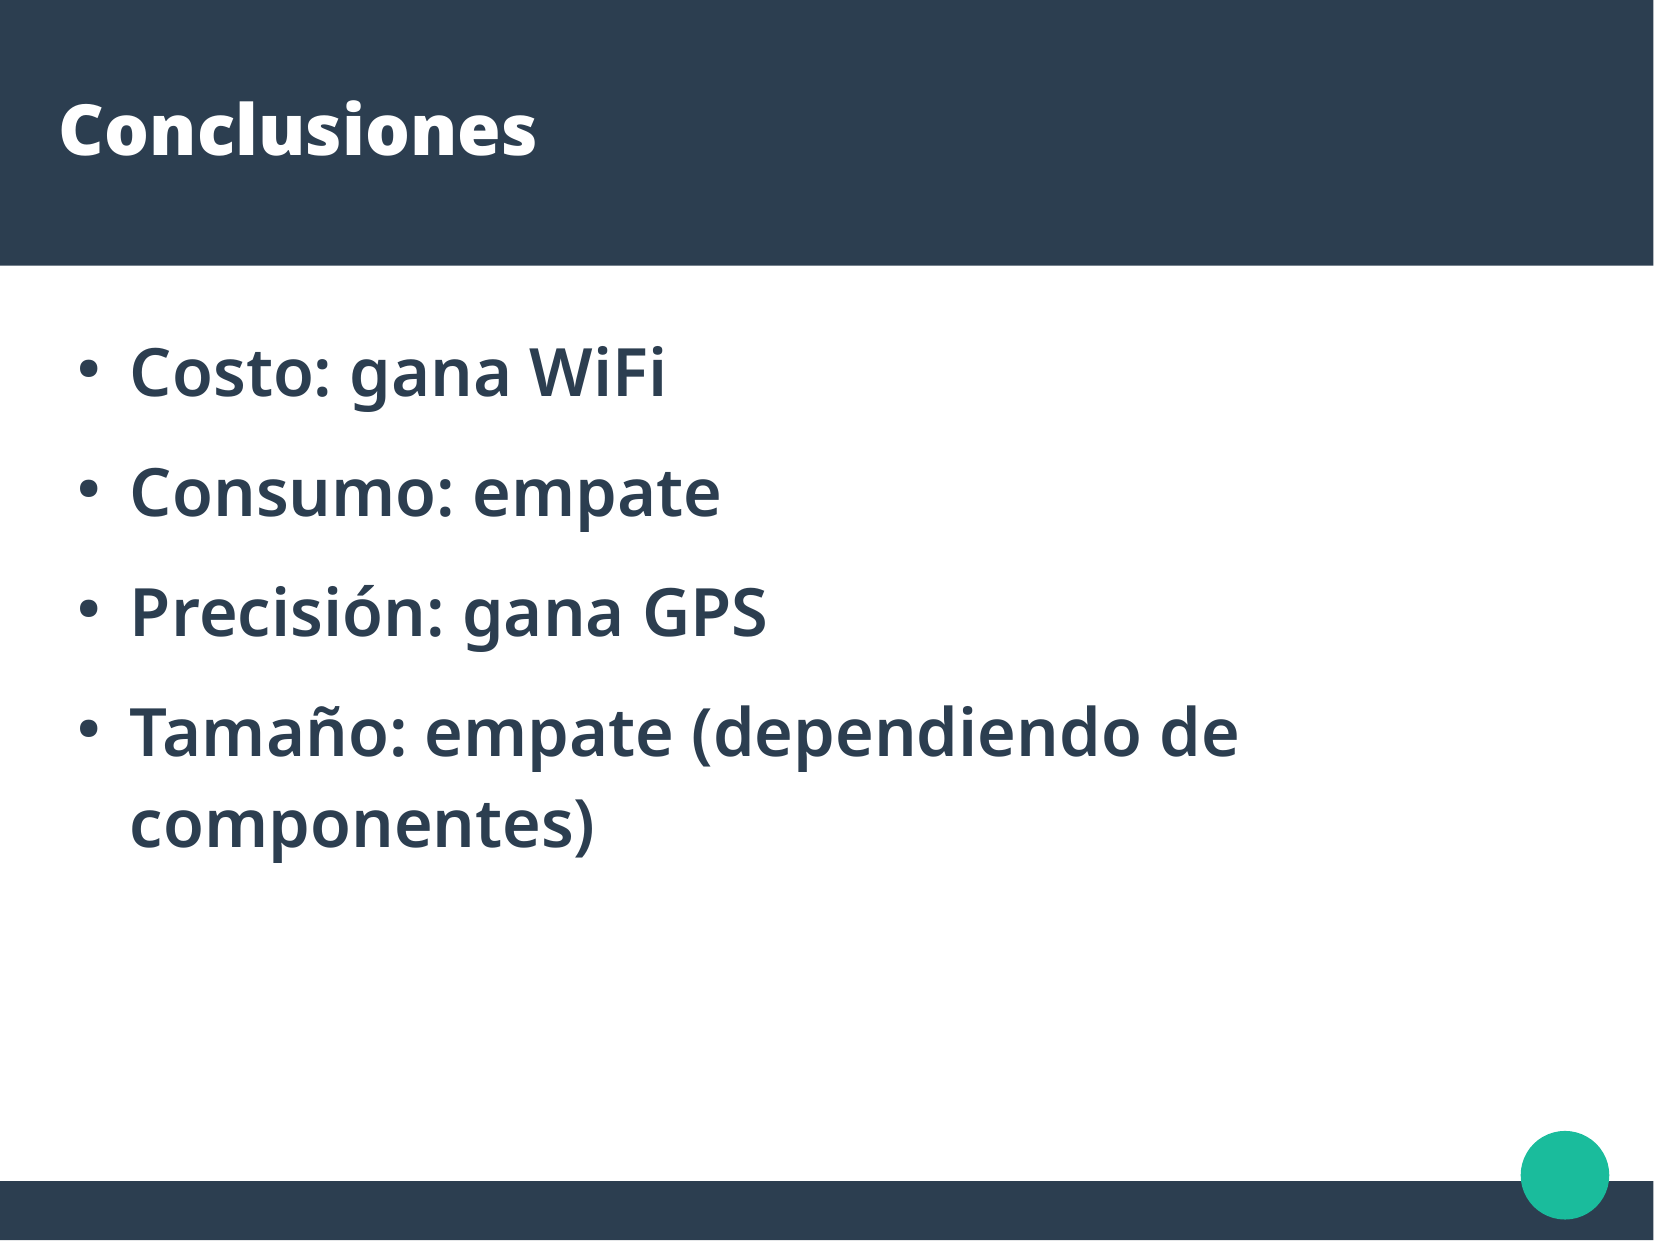

# Conclusiones
Costo: gana WiFi
Consumo: empate
Precisión: gana GPS
Tamaño: empate (dependiendo de componentes)